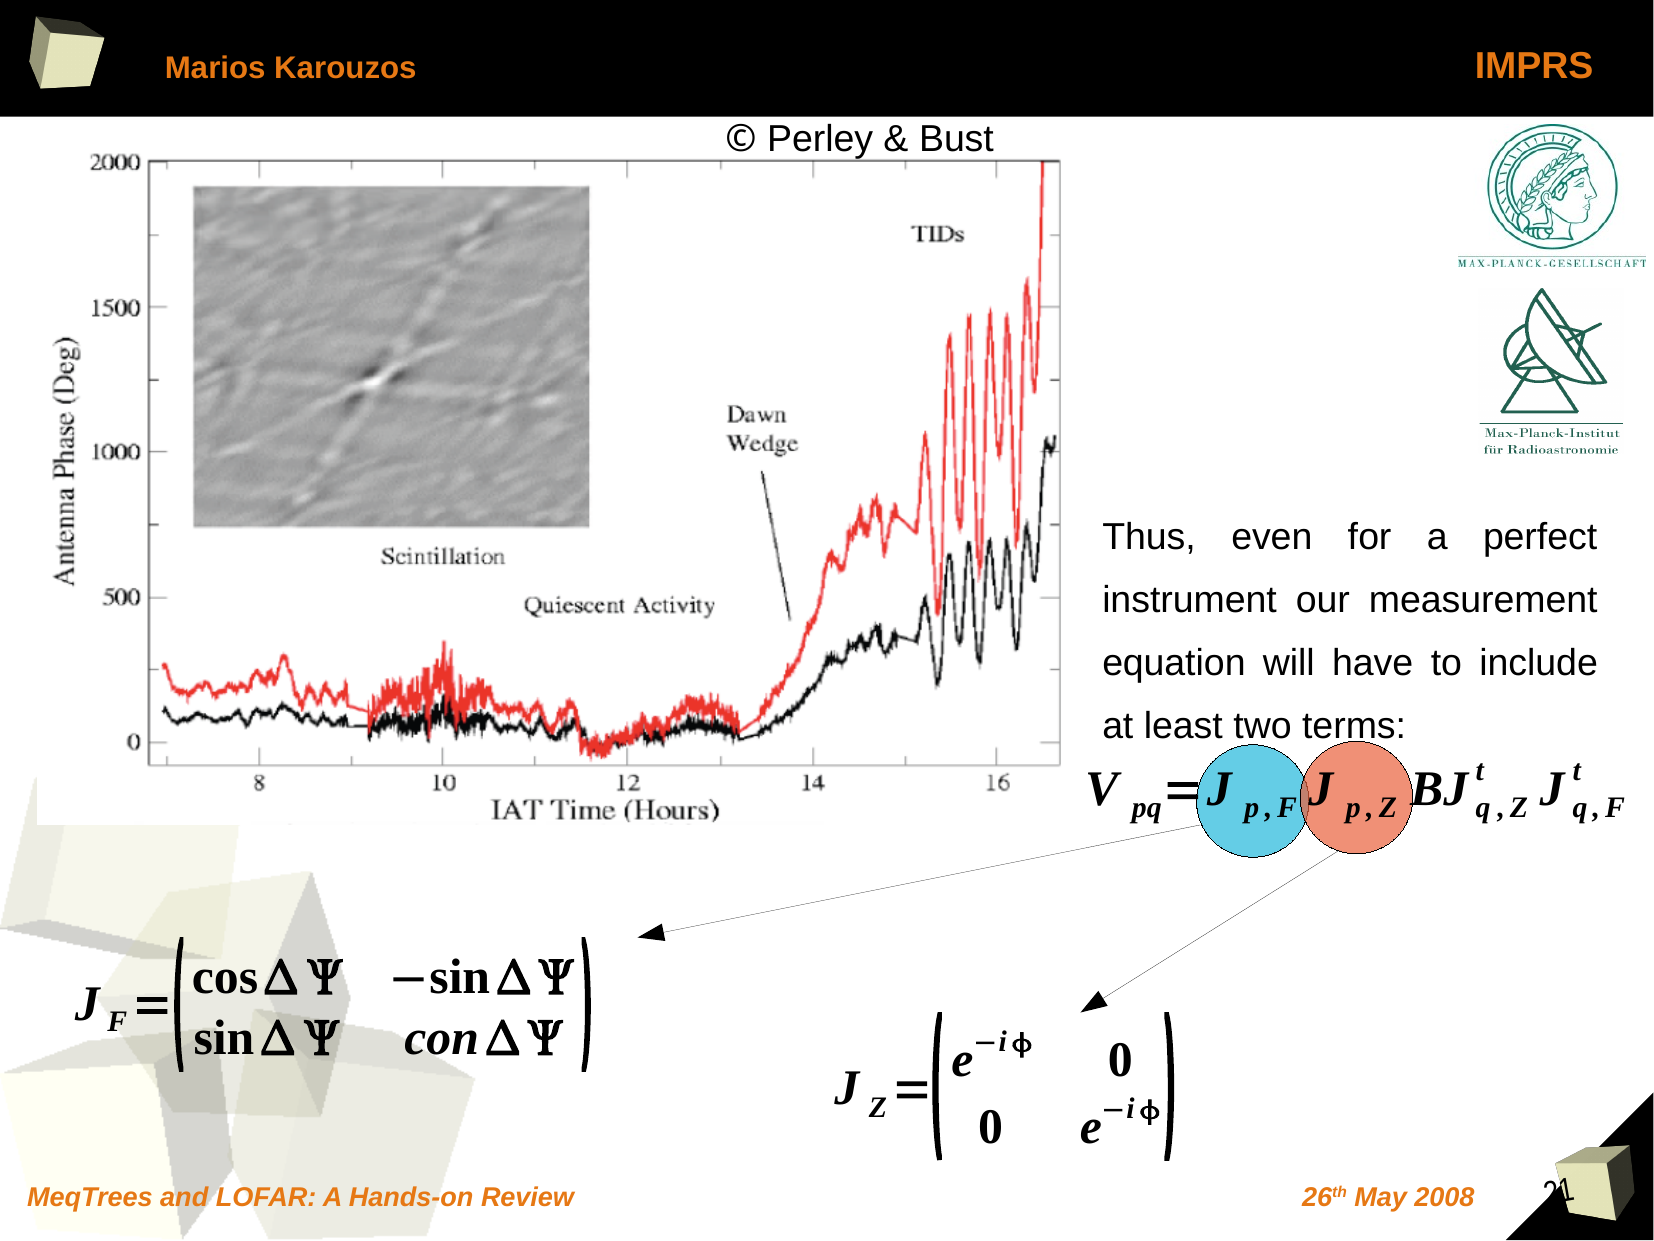

Marios Karouzos														 IMPRS
© Perley & Bust
Thus, even for a perfect instrument our measurement equation will have to include at least two terms:
MeqTrees and LOFAR: A Hands-on Review										26th May 2008